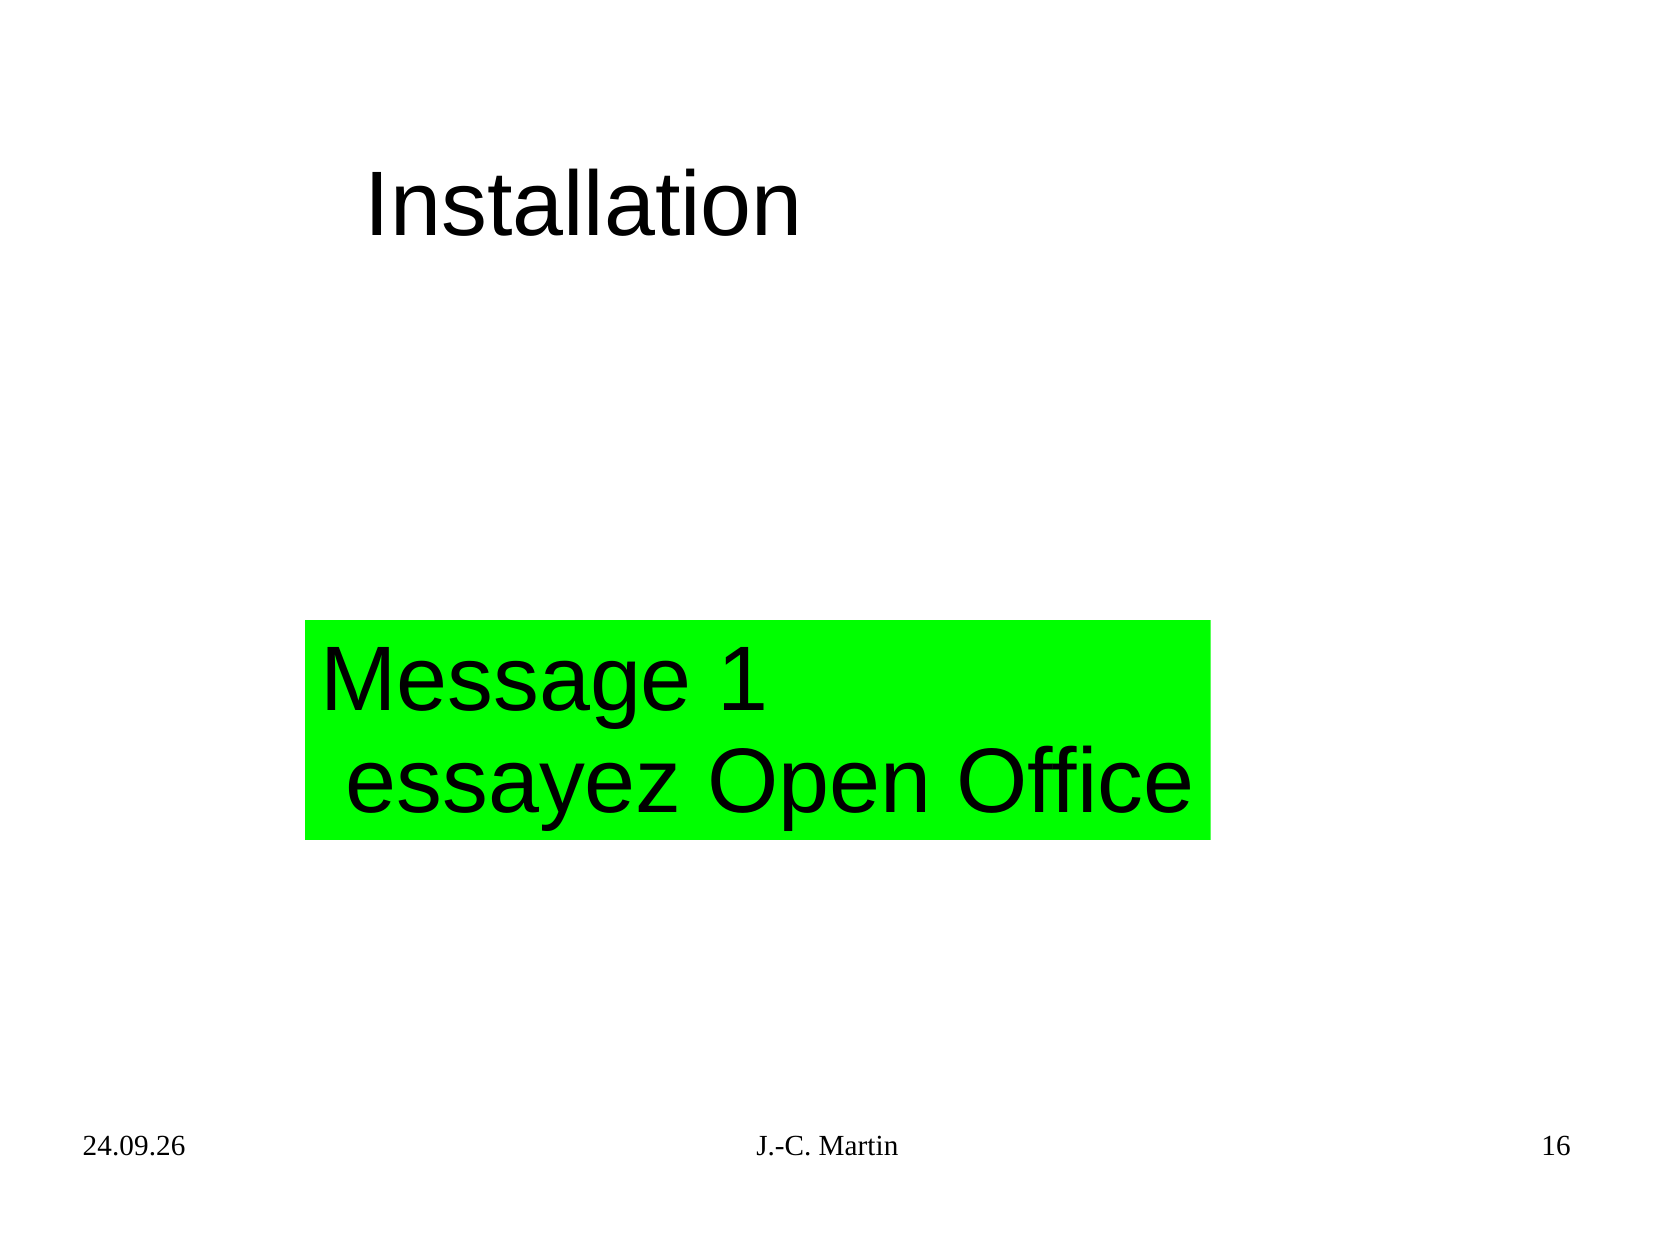

# Installation
Message 1
 essayez Open Office
J.-C. Martin
16